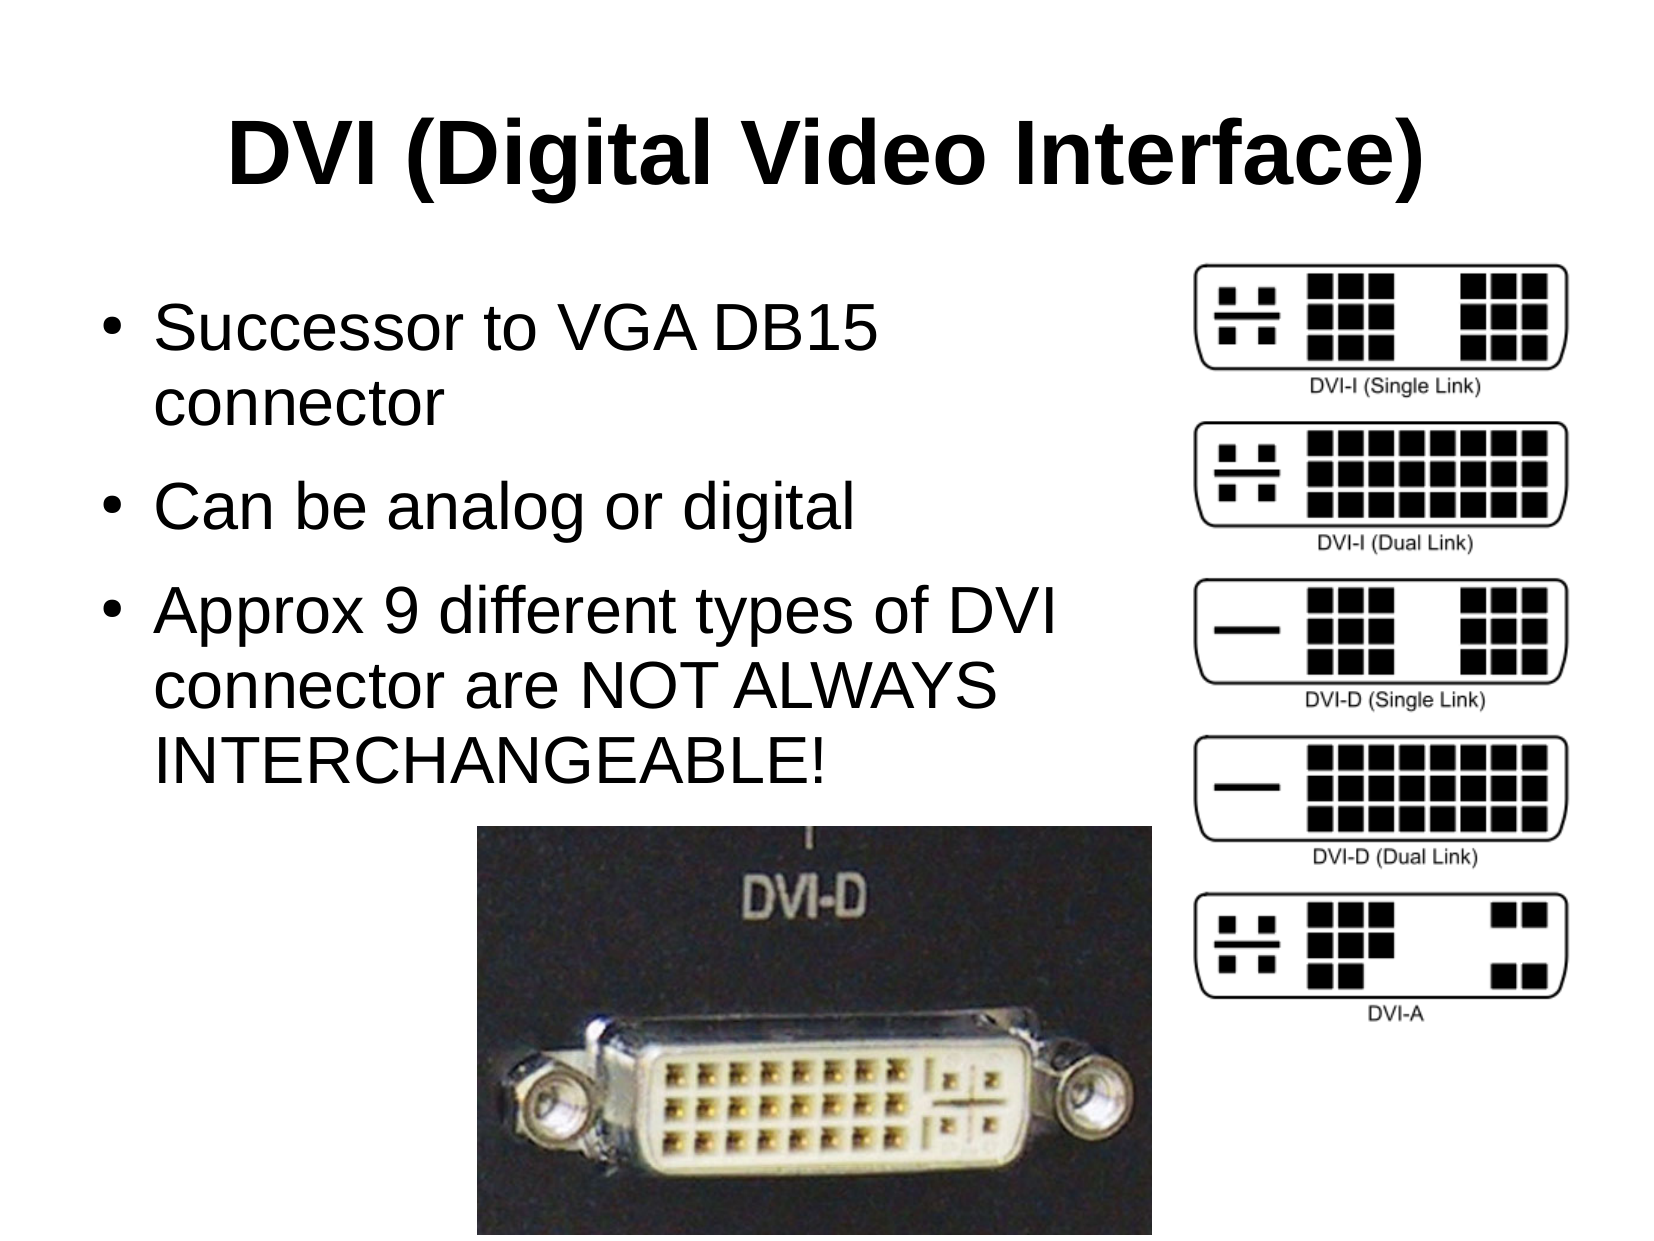

# DVI (Digital Video Interface)
Successor to VGA DB15 connector
Can be analog or digital
Approx 9 different types of DVI connector are NOT ALWAYS INTERCHANGEABLE!